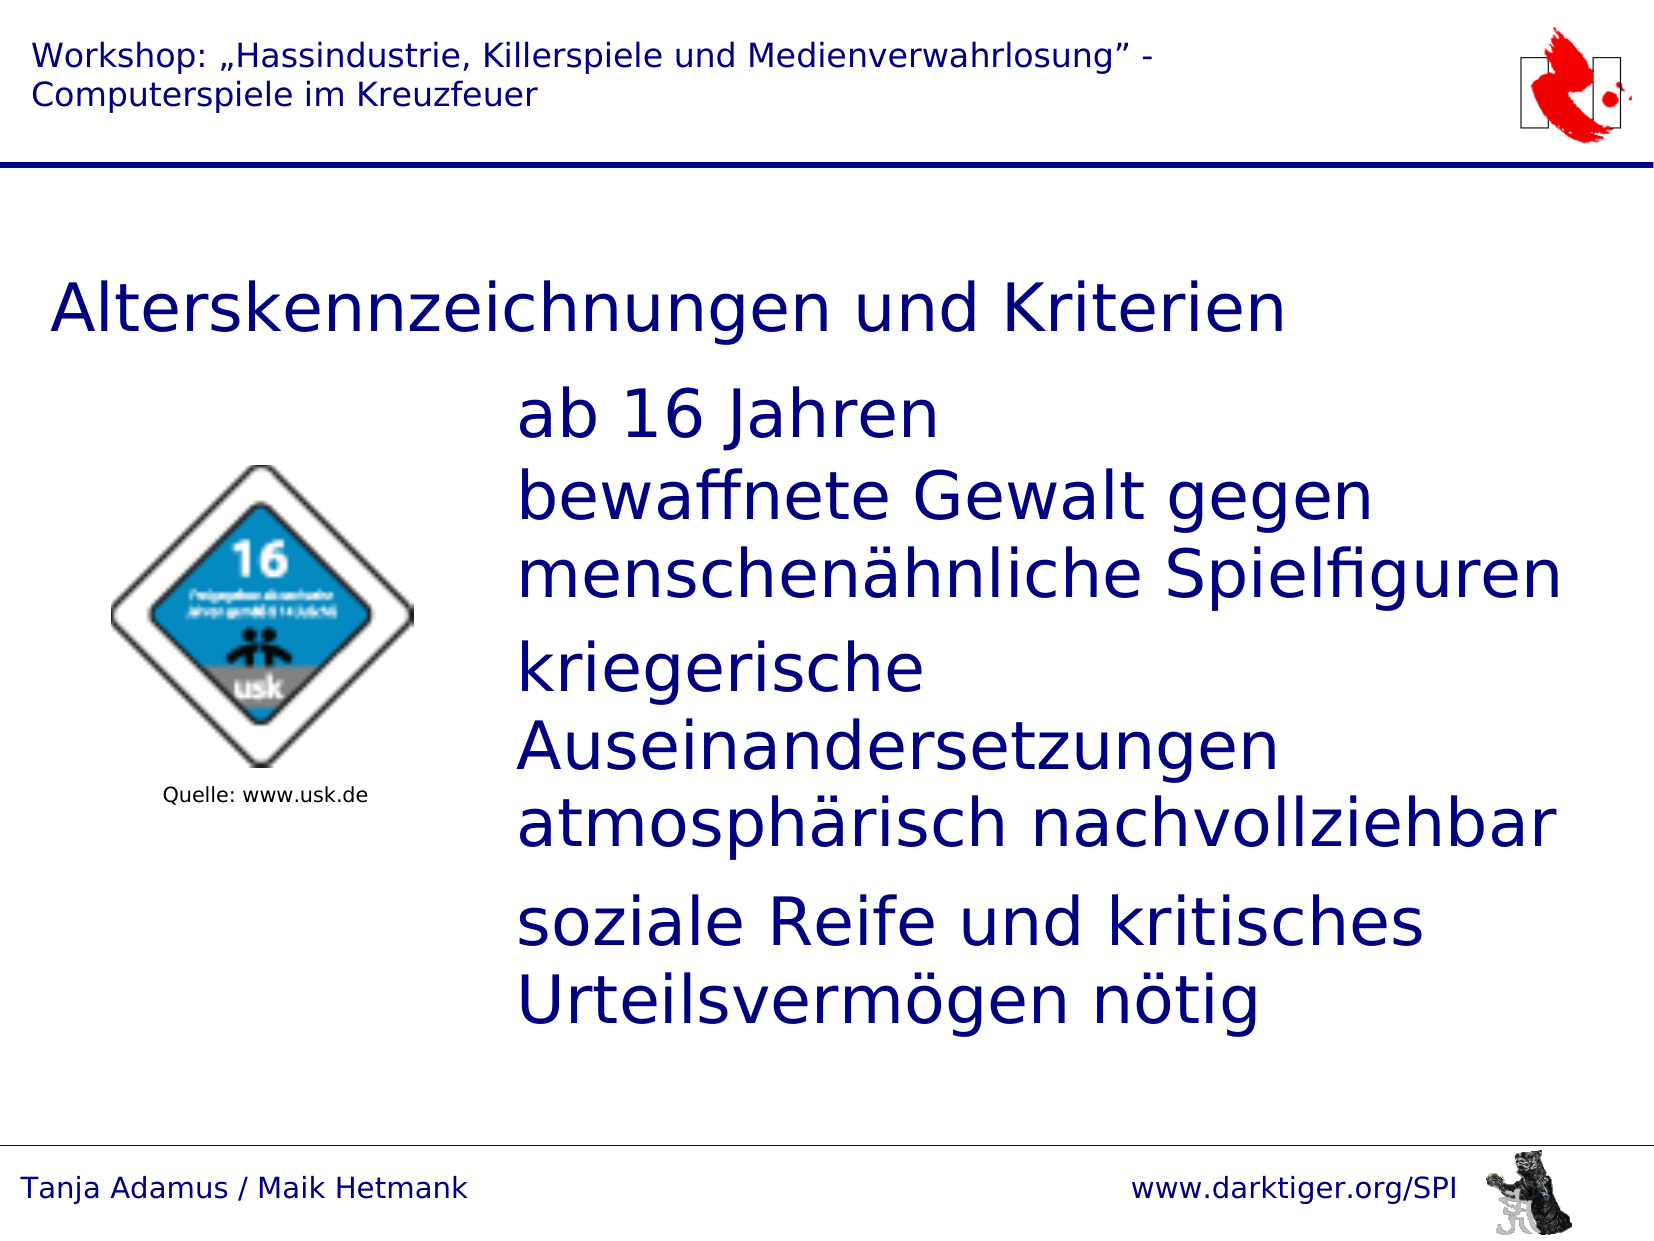

Workshop: „Hassindustrie, Killerspiele und Medienverwahrlosung” - Computerspiele im Kreuzfeuer
Alterskennzeichnungen und Kriterien
ab 16 Jahren
bewaffnete Gewalt gegen menschenähnliche Spielfiguren
kriegerische Auseinandersetzungen atmosphärisch nachvollziehbar
Quelle: www.usk.de
soziale Reife und kritisches Urteilsvermögen nötig